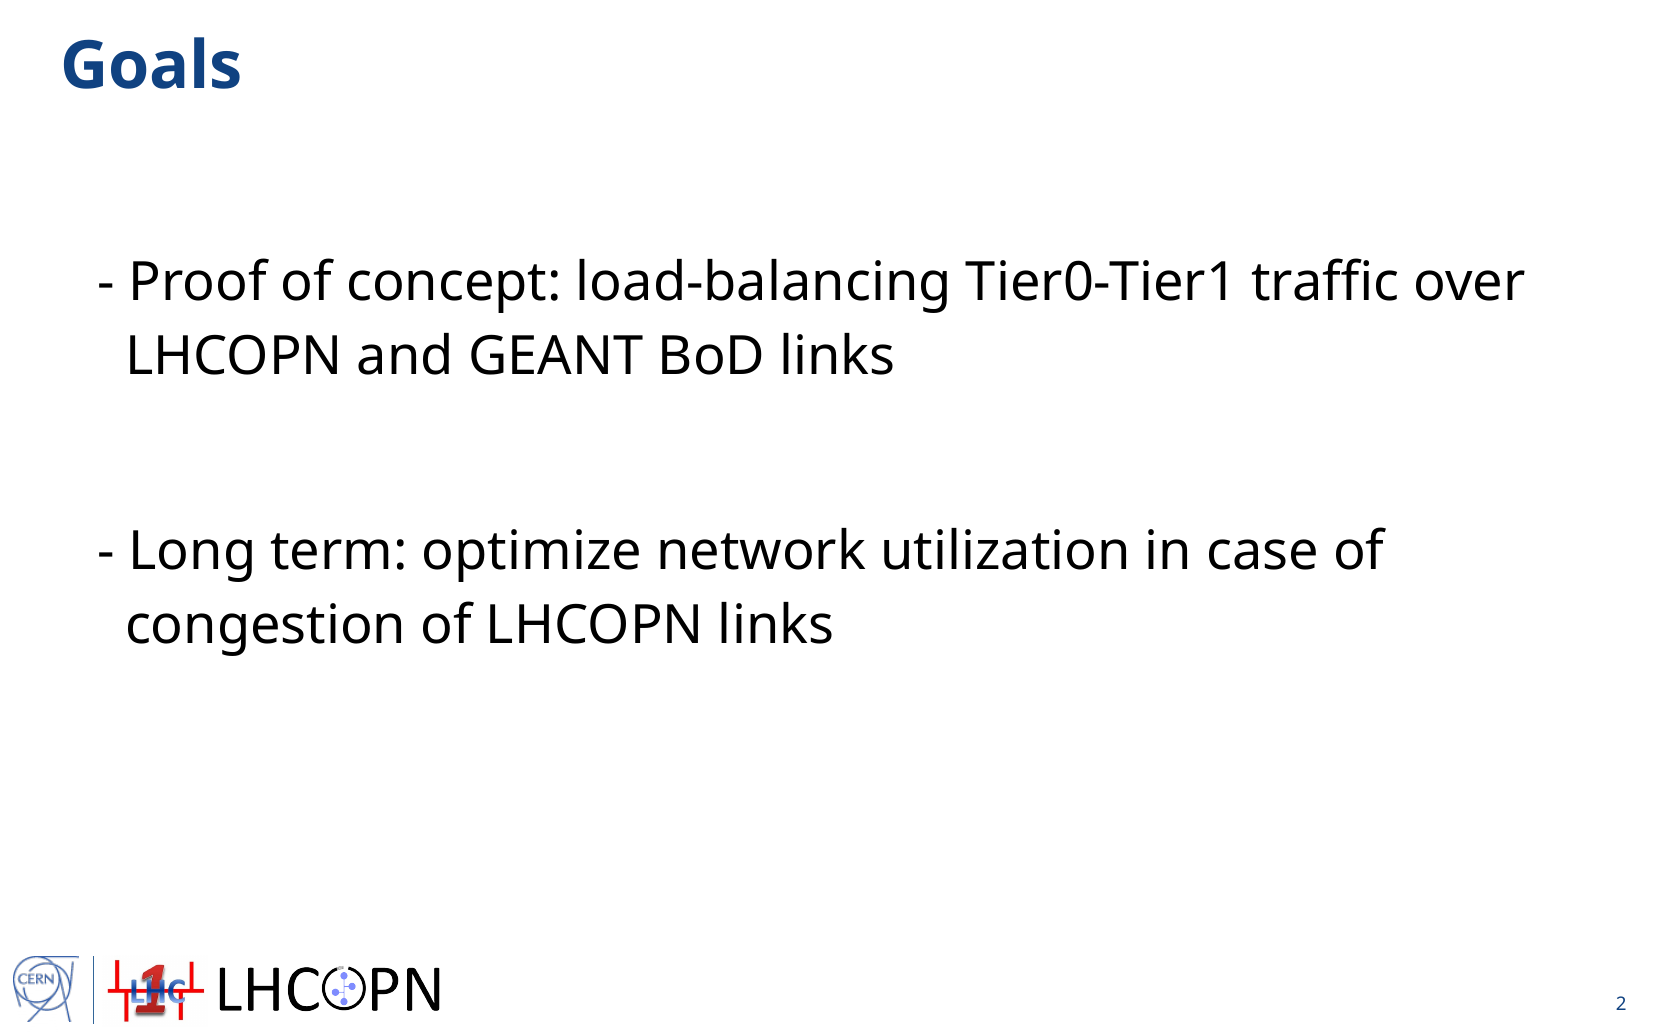

# Goals
- Proof of concept: load-balancing Tier0-Tier1 traffic over LHCOPN and GEANT BoD links
- Long term: optimize network utilization in case of congestion of LHCOPN links